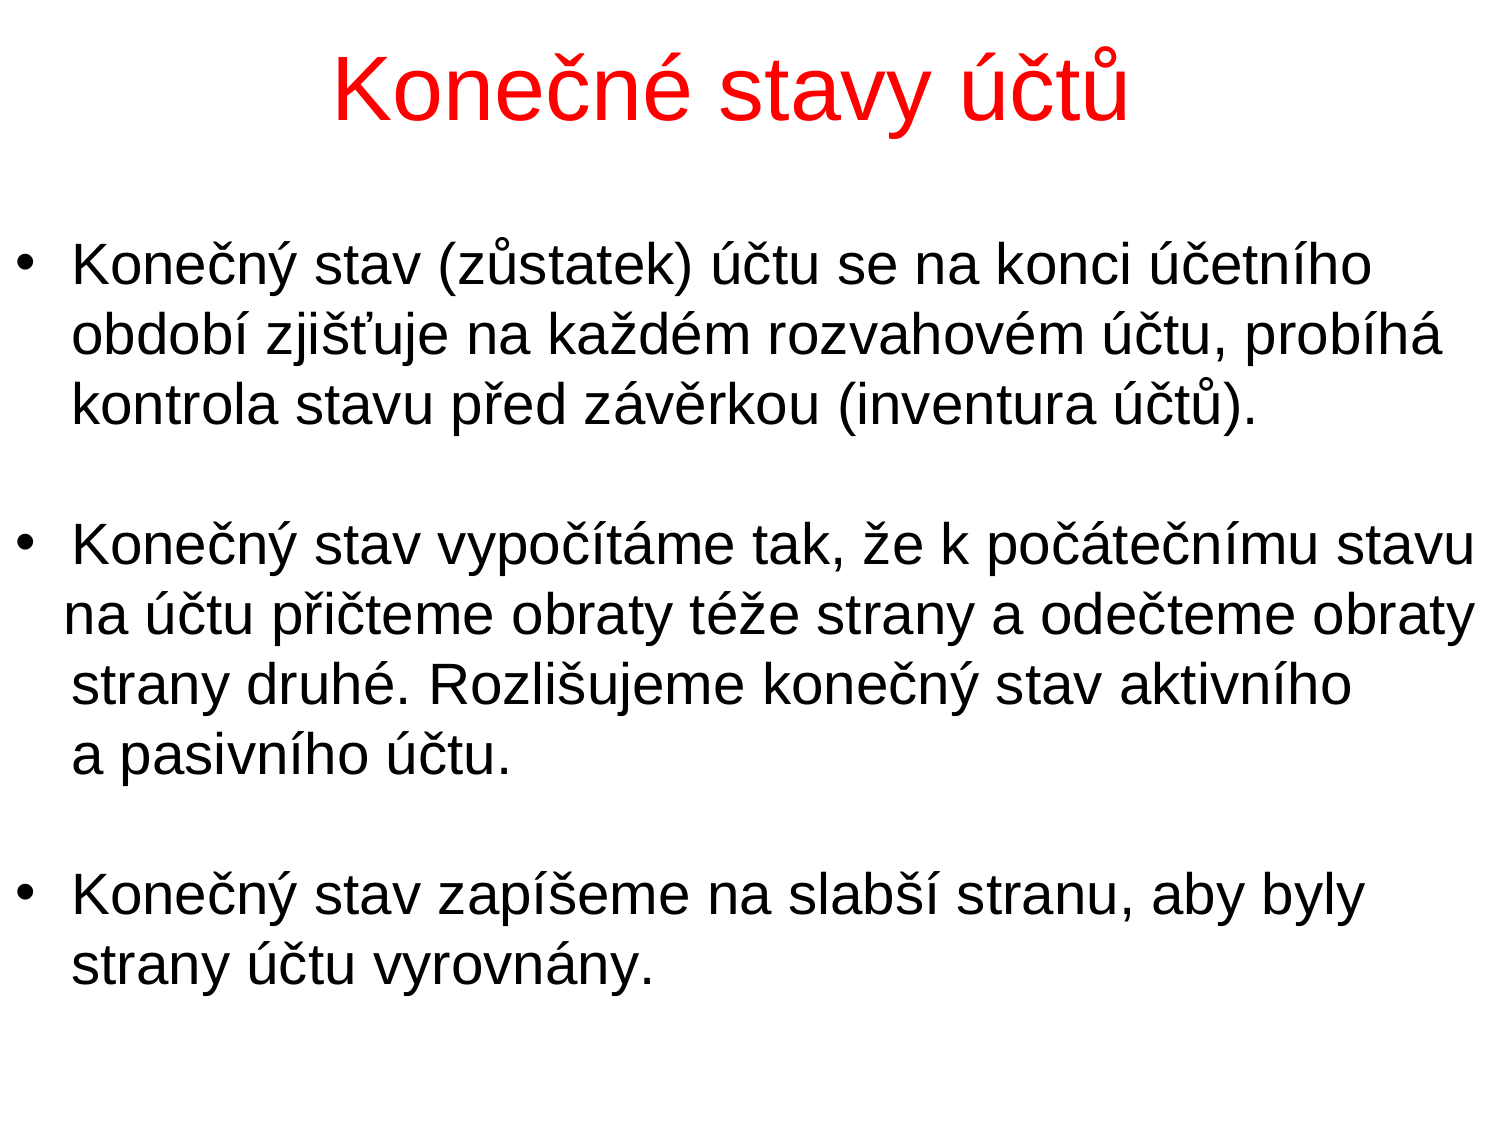

# Konečné stavy účtů
Konečný stav (zůstatek) účtu se na konci účetního období zjišťuje na každém rozvahovém účtu, probíhá kontrola stavu před závěrkou (inventura účtů).
Konečný stav vypočítáme tak, že k počátečnímu stavu
 na účtu přičteme obraty téže strany a odečteme obraty strany druhé. Rozlišujeme konečný stav aktivního
a pasivního účtu.
Konečný stav zapíšeme na slabší stranu, aby byly strany účtu vyrovnány.